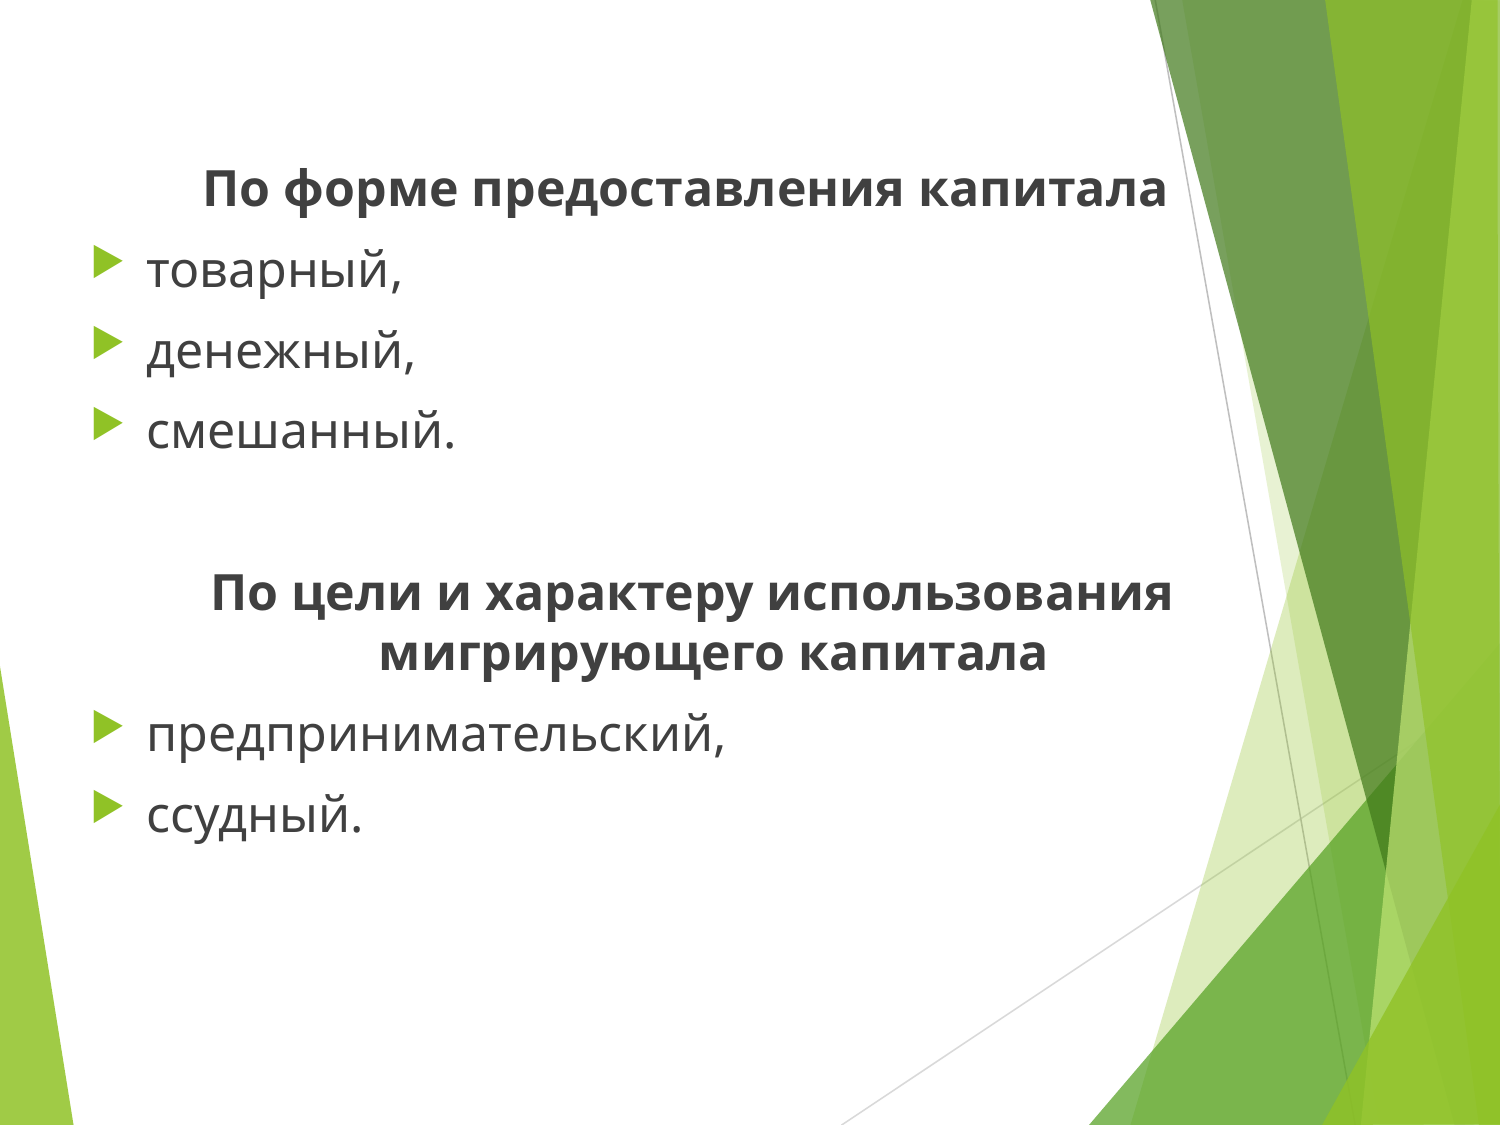

# По форме предоставления капитала
товарный,
денежный,
смешанный.
По цели и характеру использования мигрирующего капитала
предпринимательский,
ссудный.